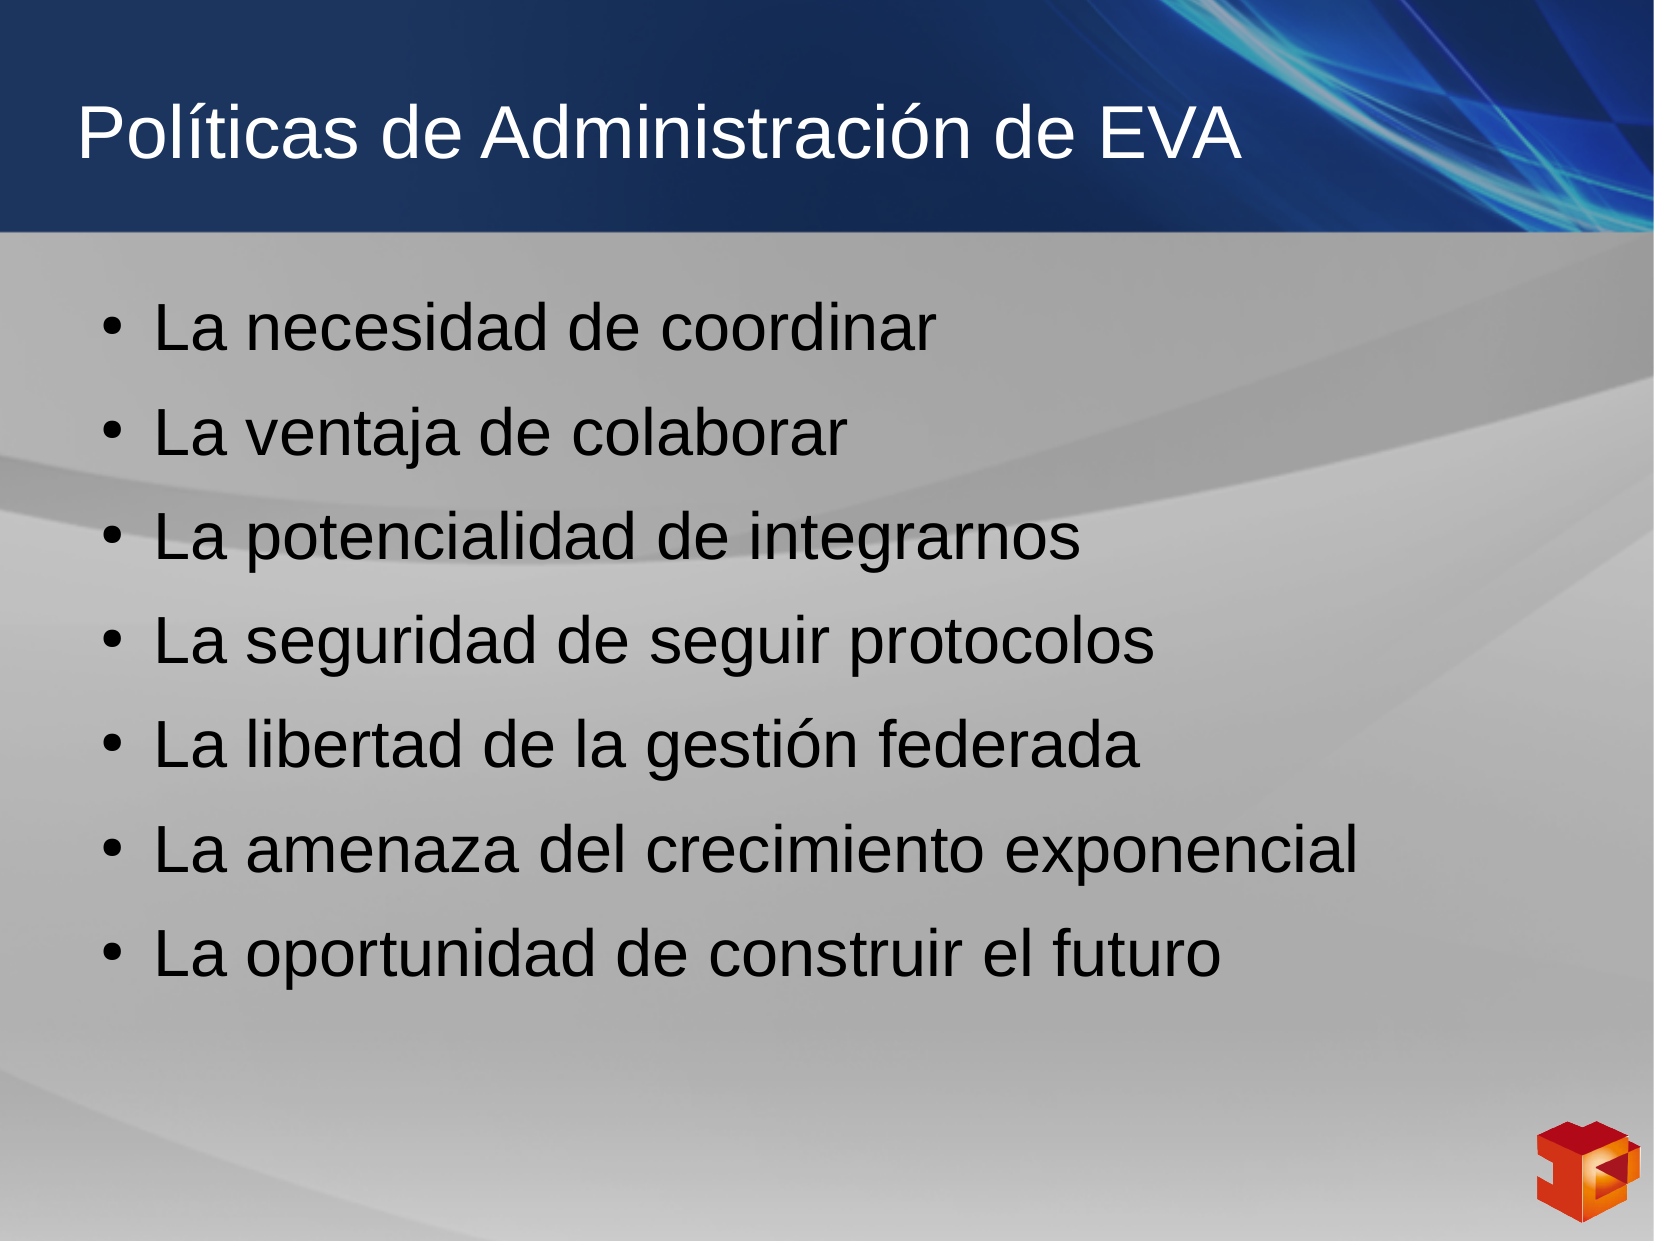

# Políticas de Administración de EVA
La necesidad de coordinar
La ventaja de colaborar
La potencialidad de integrarnos
La seguridad de seguir protocolos
La libertad de la gestión federada
La amenaza del crecimiento exponencial
La oportunidad de construir el futuro